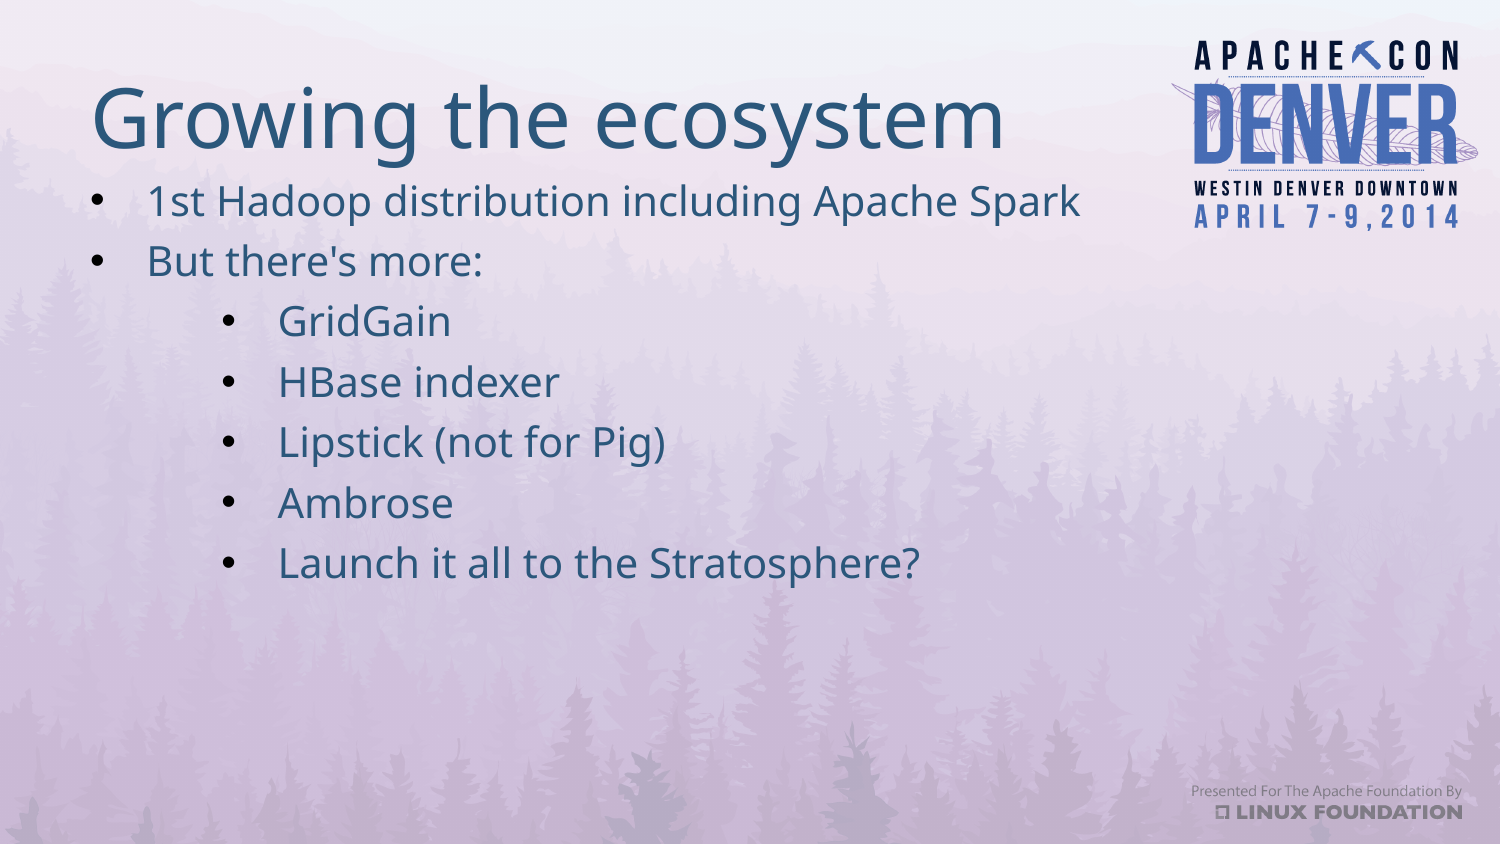

Growing the ecosystem
1st Hadoop distribution including Apache Spark
But there's more:
GridGain
HBase indexer
Lipstick (not for Pig)
Ambrose
Launch it all to the Stratosphere?